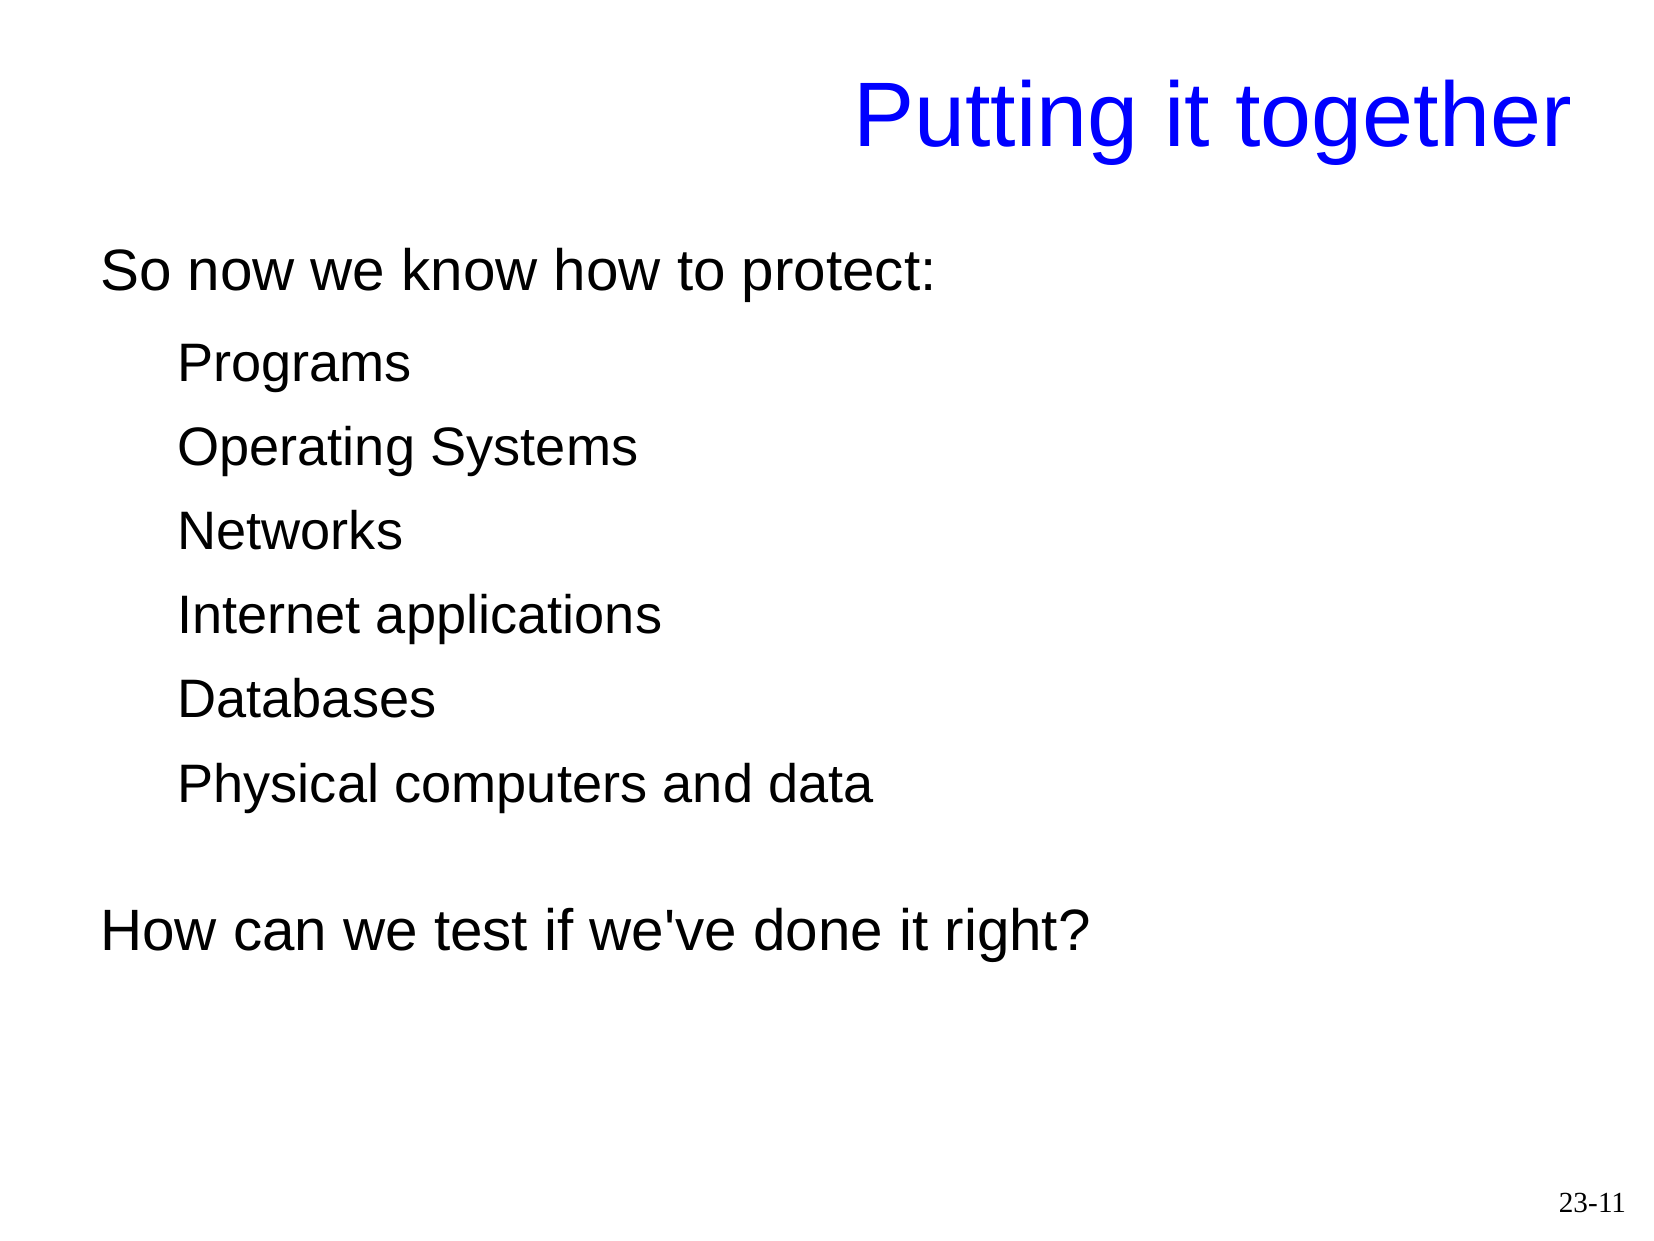

# Putting it together
So now we know how to protect:
Programs
Operating Systems
Networks
Internet applications
Databases
Physical computers and data
How can we test if we've done it right?